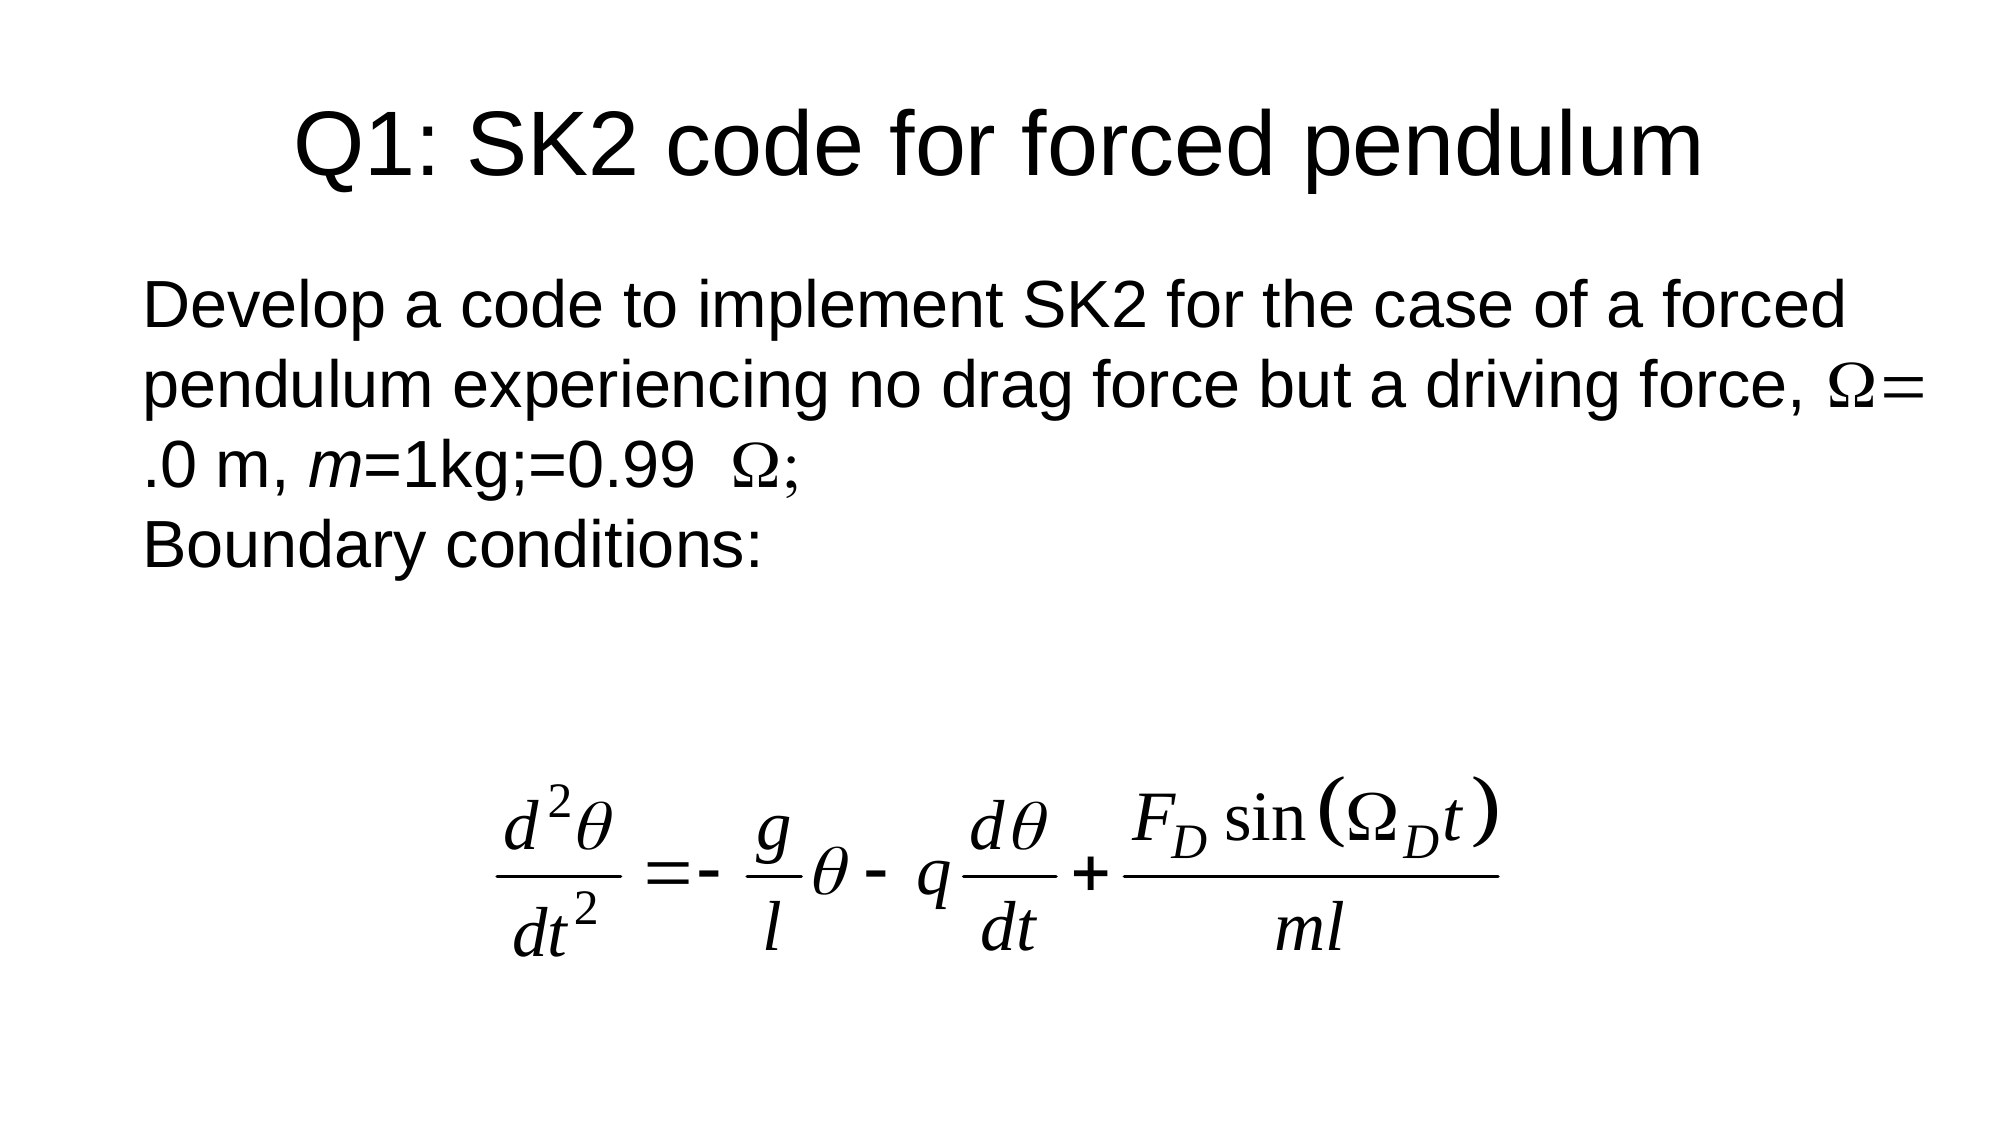

# Q1: SK2 code for forced pendulum
Develop a code to implement SK2 for the case of a forced pendulum experiencing no drag force but a driving force, W= .0 m, m=1kg;=0.99 W;
Boundary conditions: